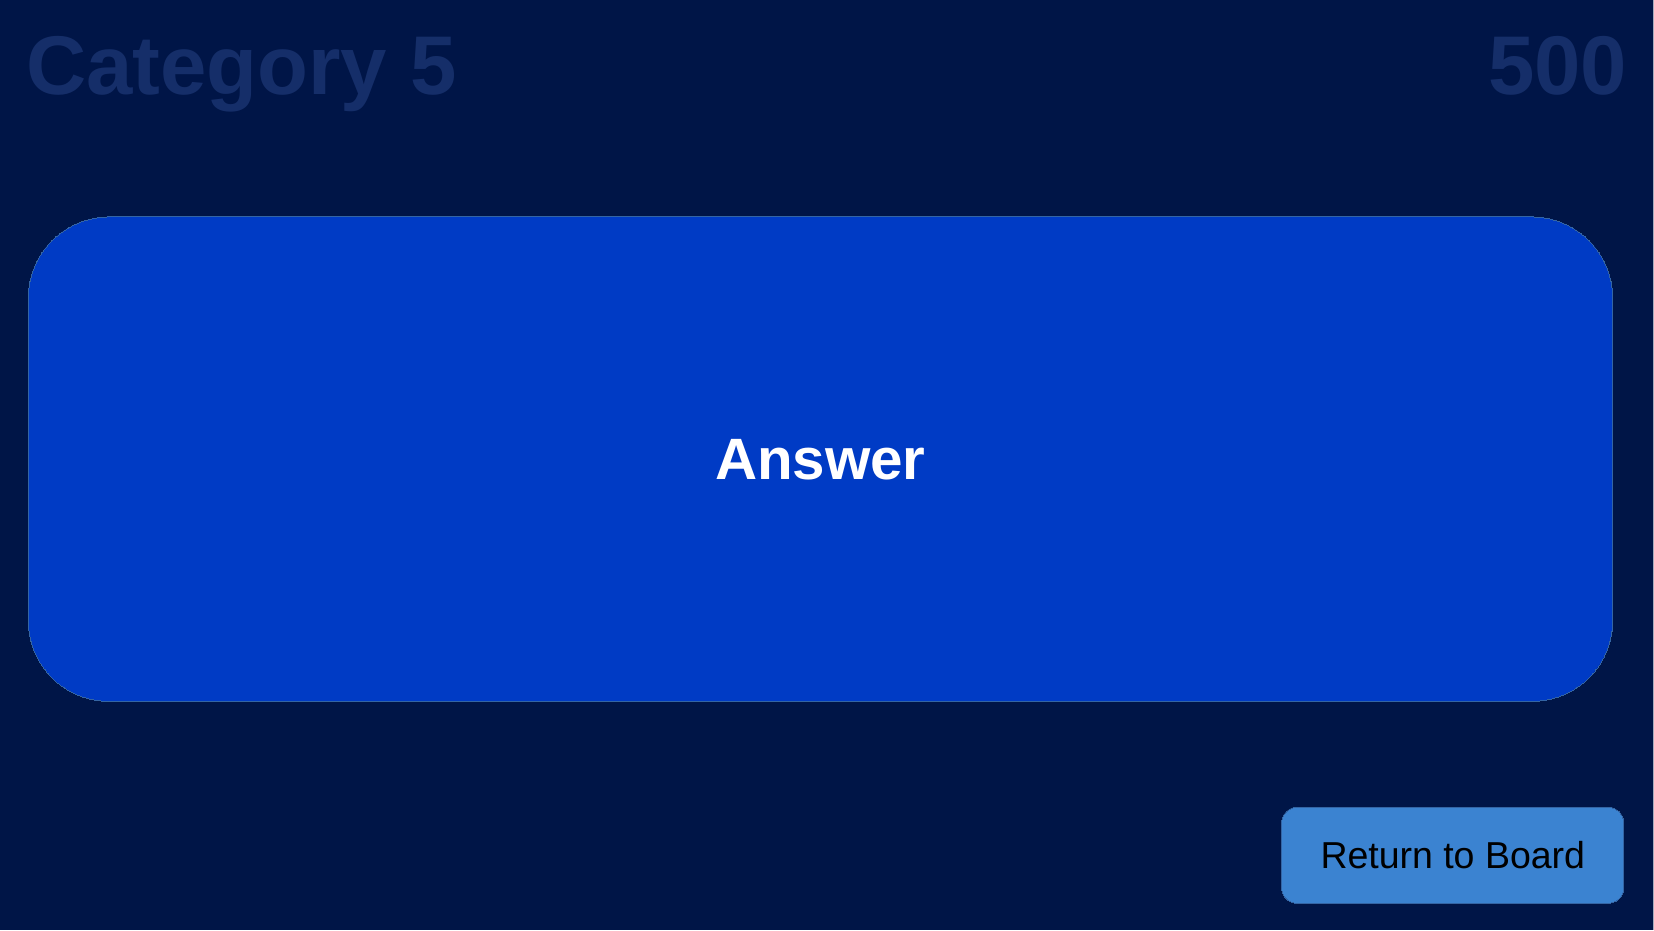

Category 5
500
Answer
Return to Board